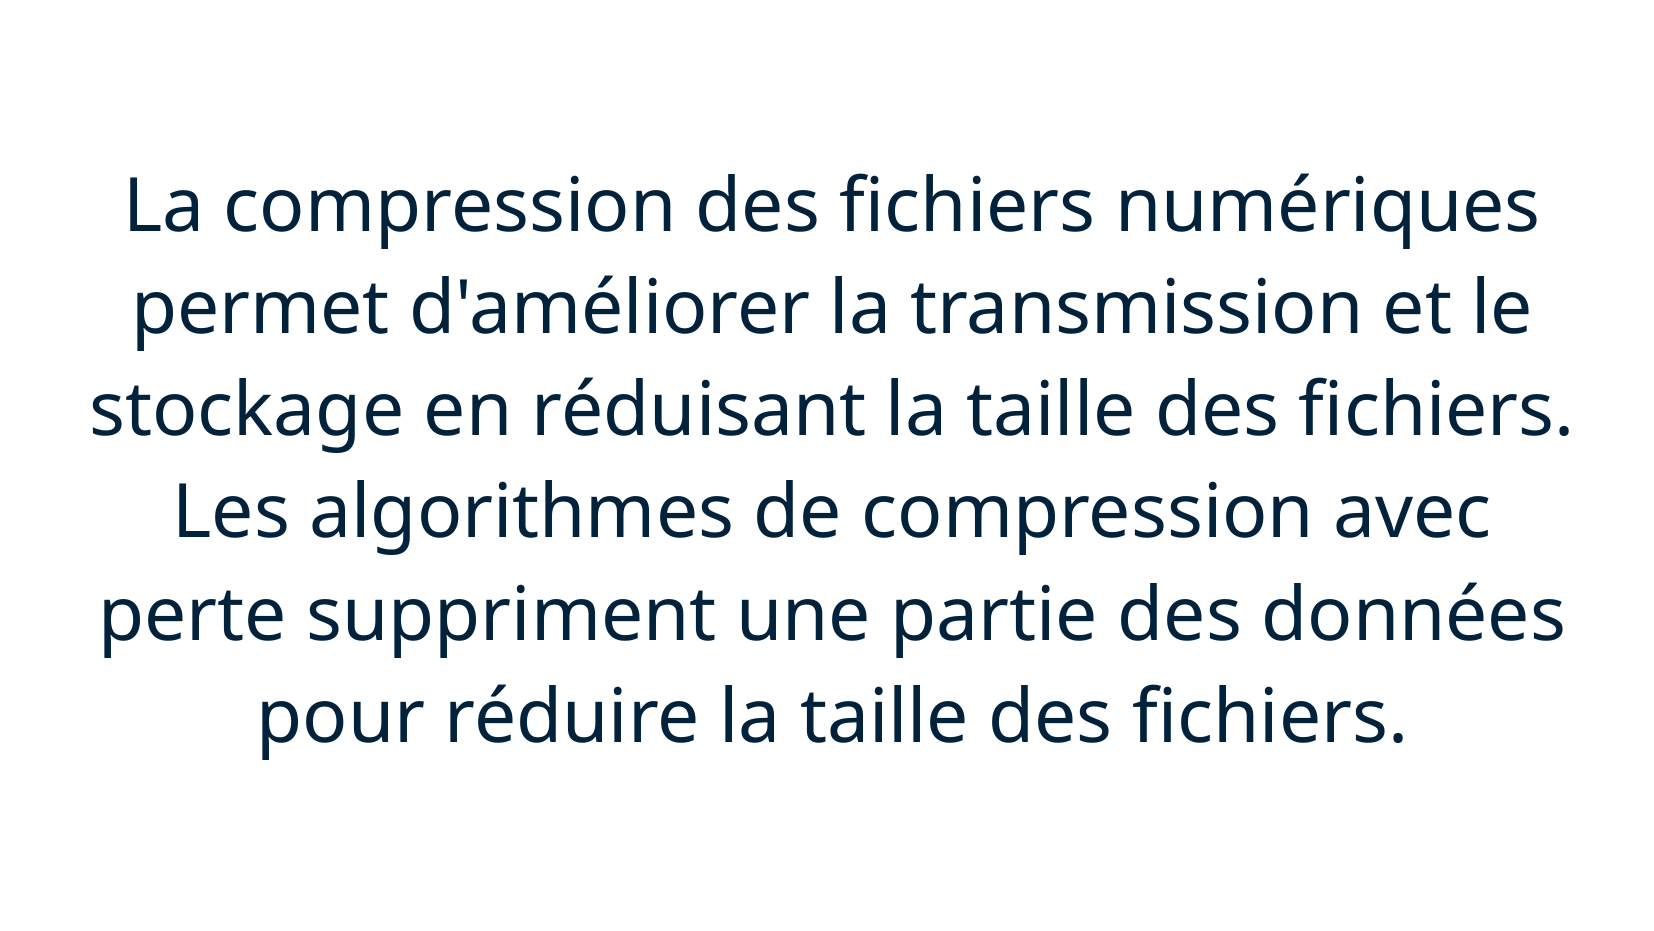

# La compression des fichiers numériques permet d'améliorer la transmission et le stockage en réduisant la taille des fichiers. Les algorithmes de compression avec perte suppriment une partie des données pour réduire la taille des fichiers.